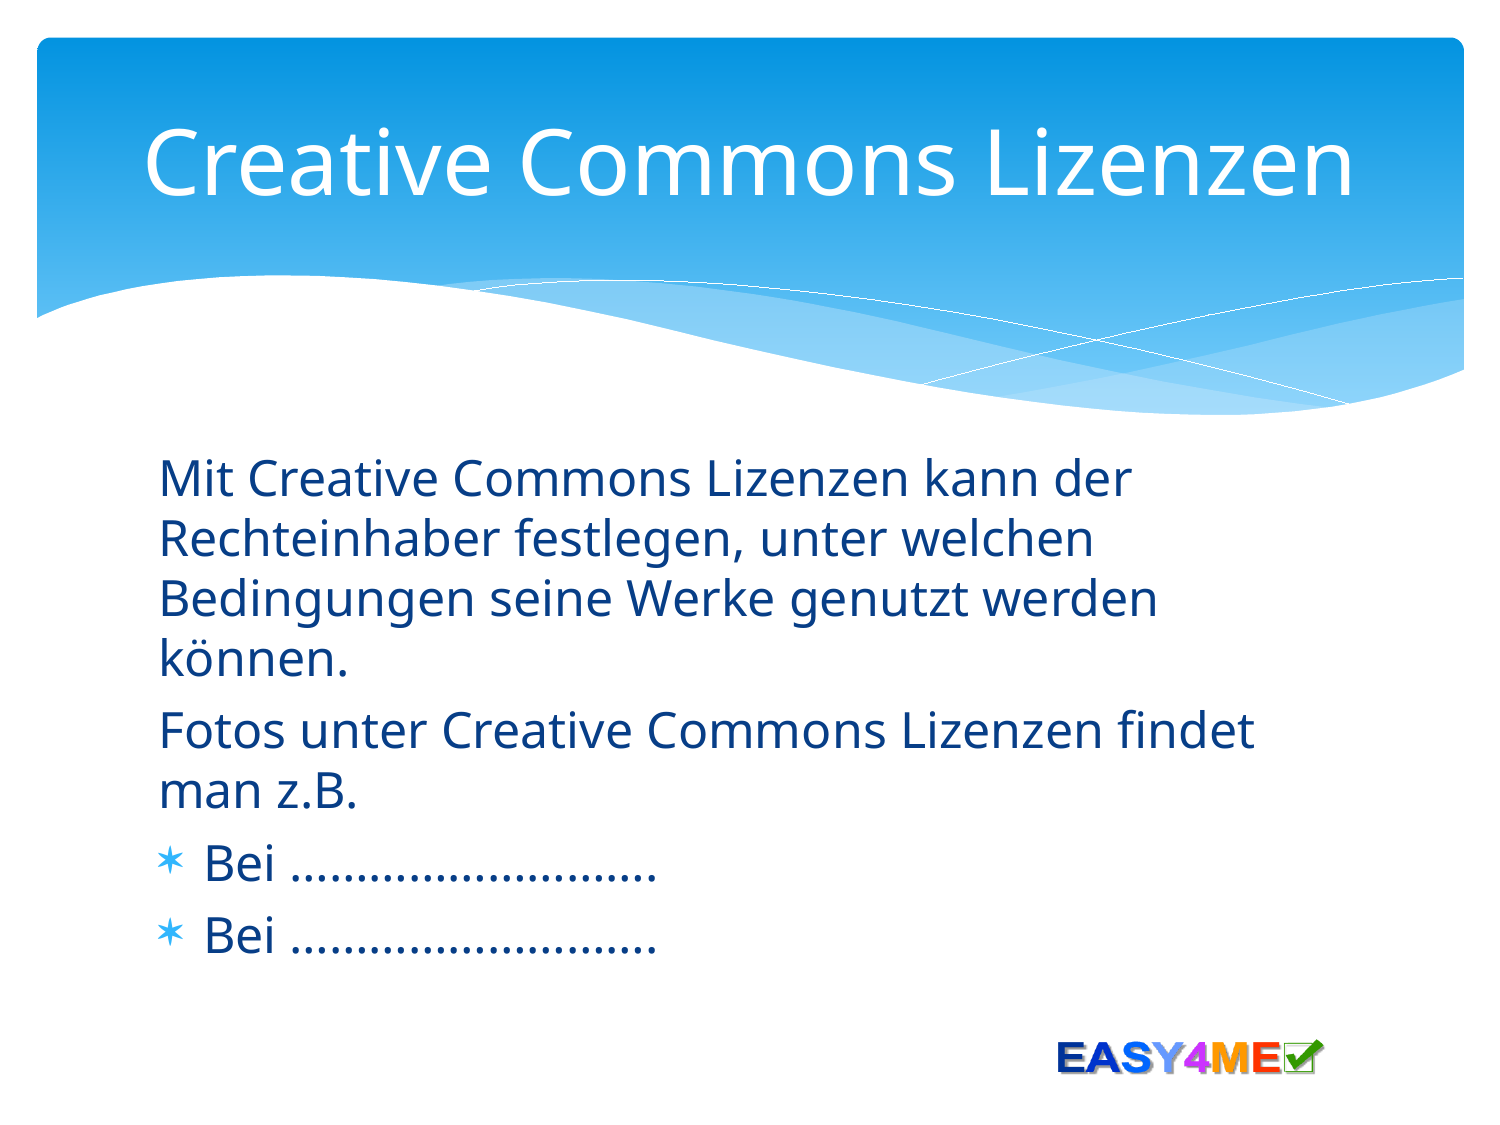

Creative Commons Lizenzen
# Mit Creative Commons Lizenzen kann der Rechteinhaber festlegen, unter welchen Bedingungen seine Werke genutzt werden können.
Fotos unter Creative Commons Lizenzen findet man z.B.
Bei ……………………….
Bei ……………………….